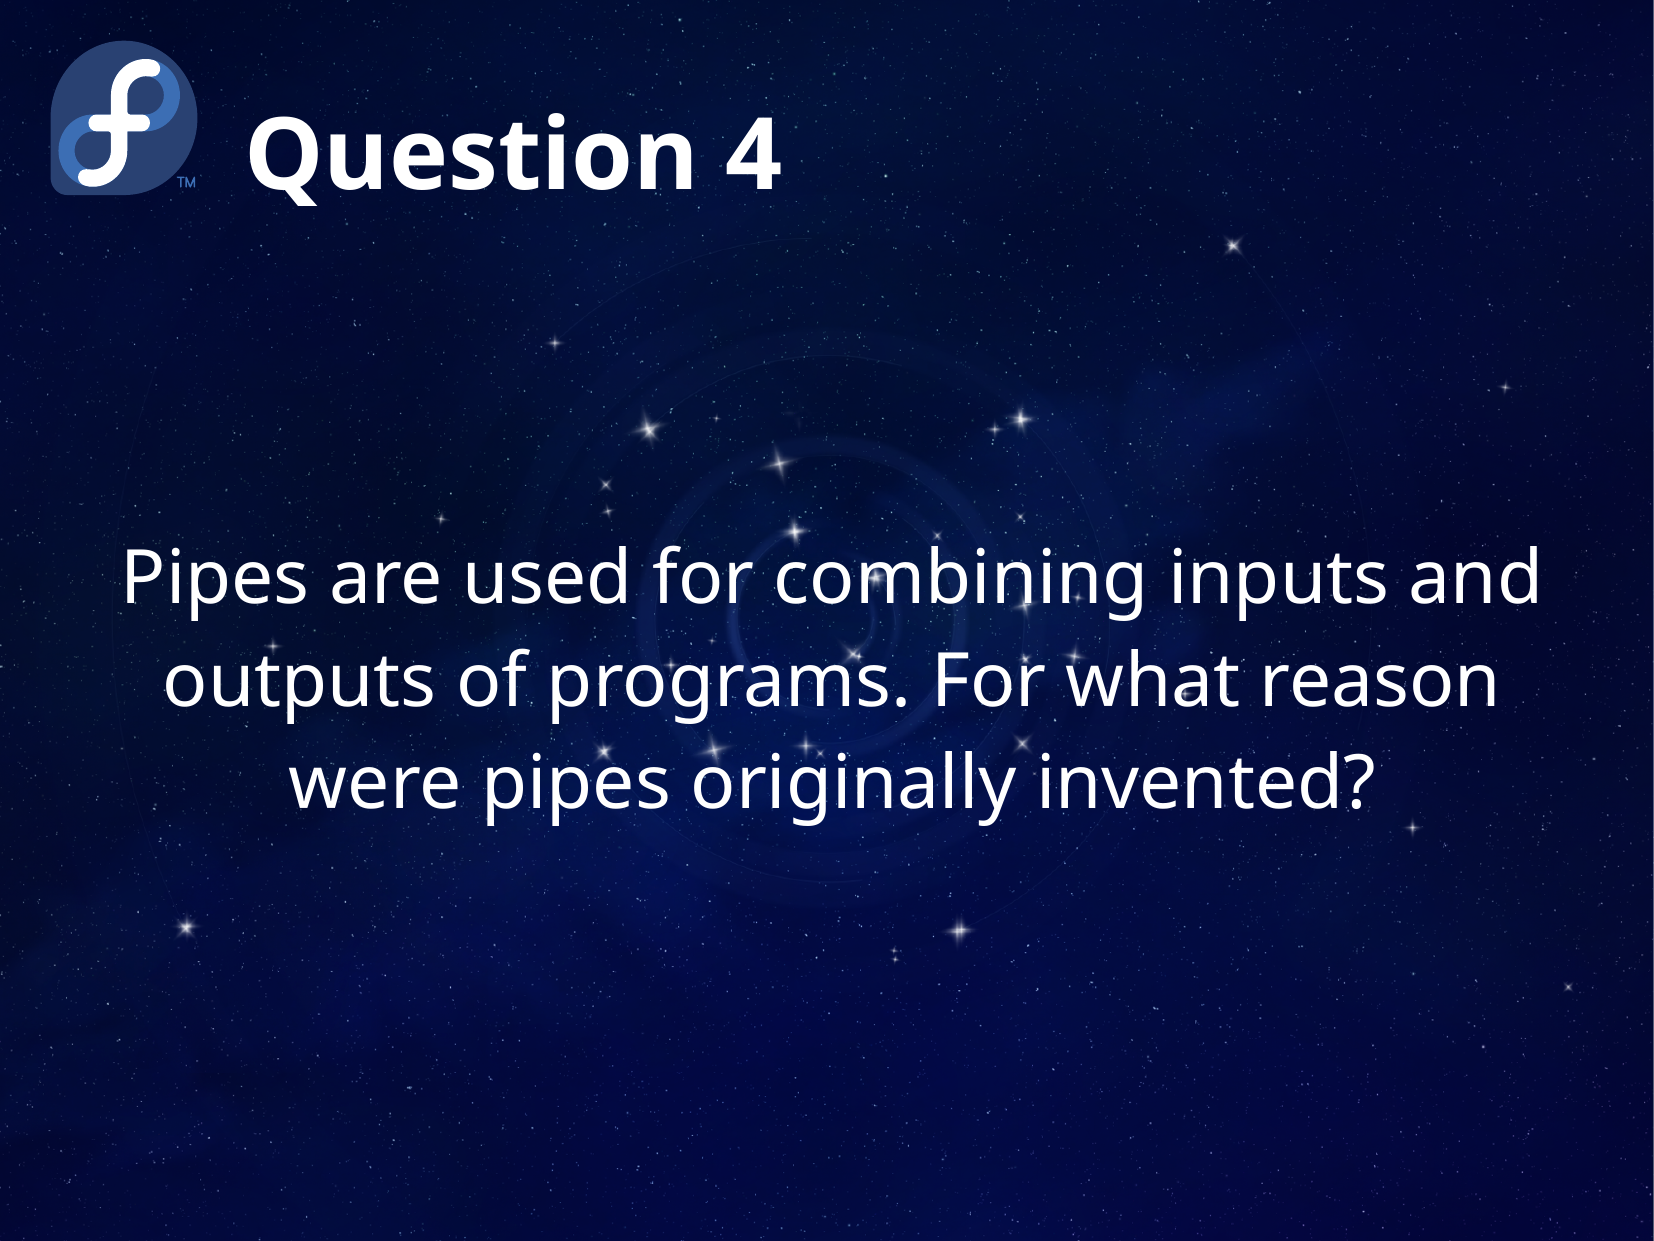

Question 4
Pipes are used for combining inputs and outputs of programs. For what reason were pipes originally invented?